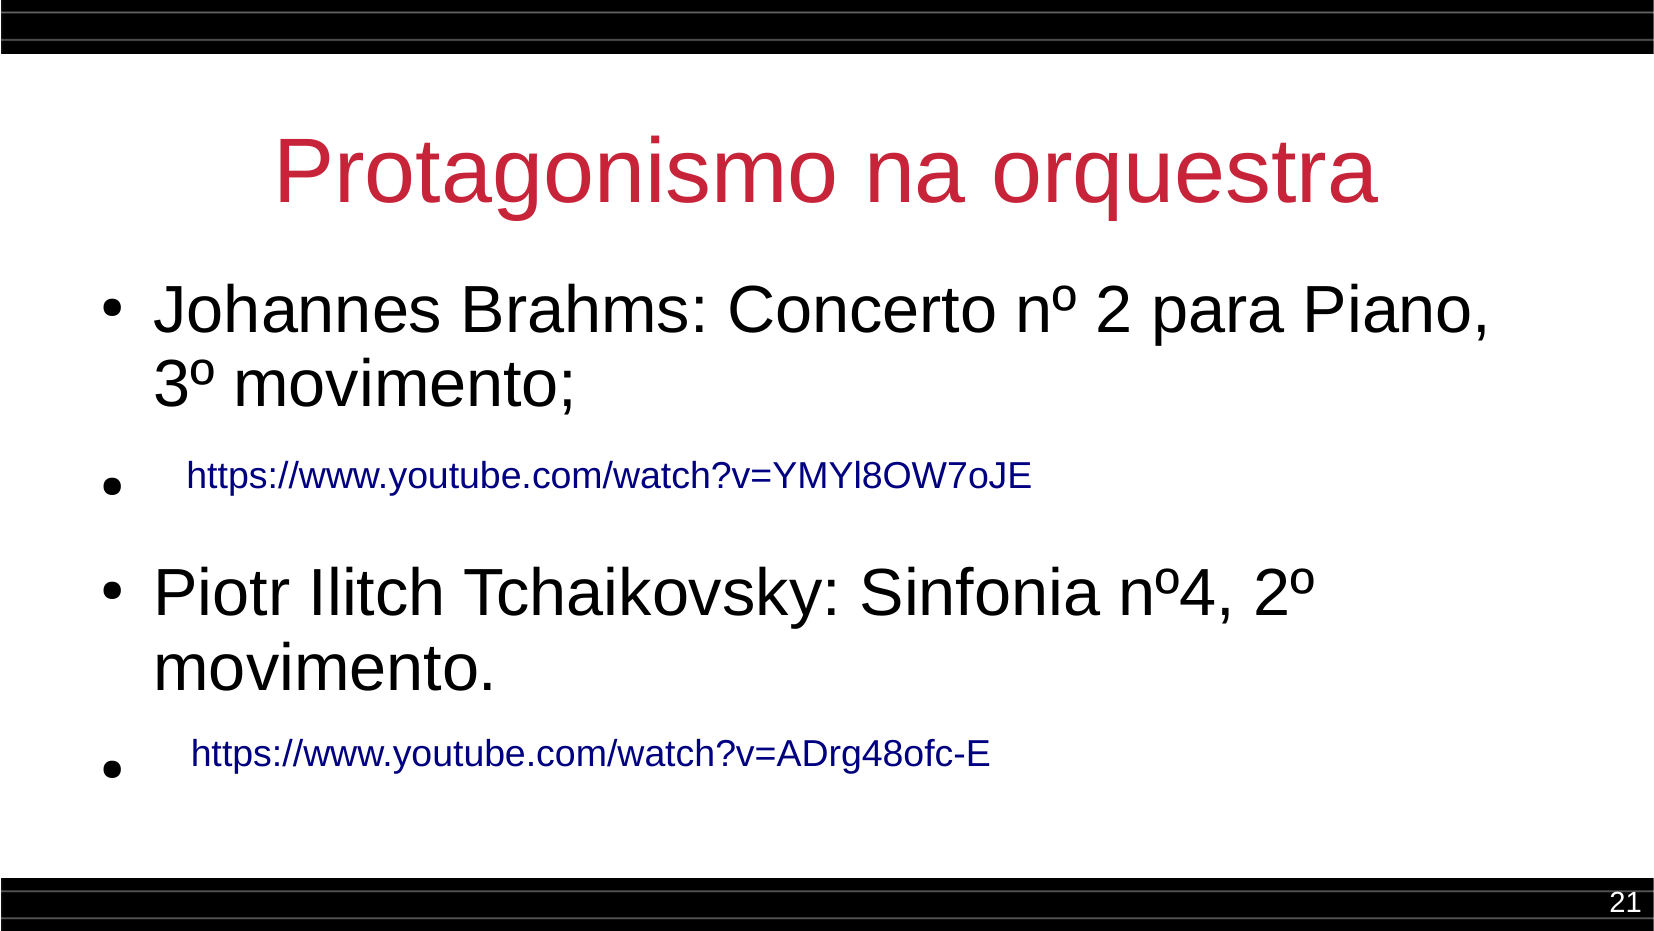

# Protagonismo na orquestra
Johannes Brahms: Concerto nº 2 para Piano, 3º movimento;
Piotr Ilitch Tchaikovsky: Sinfonia nº4, 2º movimento.
https://www.youtube.com/watch?v=YMYl8OW7oJE
https://www.youtube.com/watch?v=ADrg48ofc-E